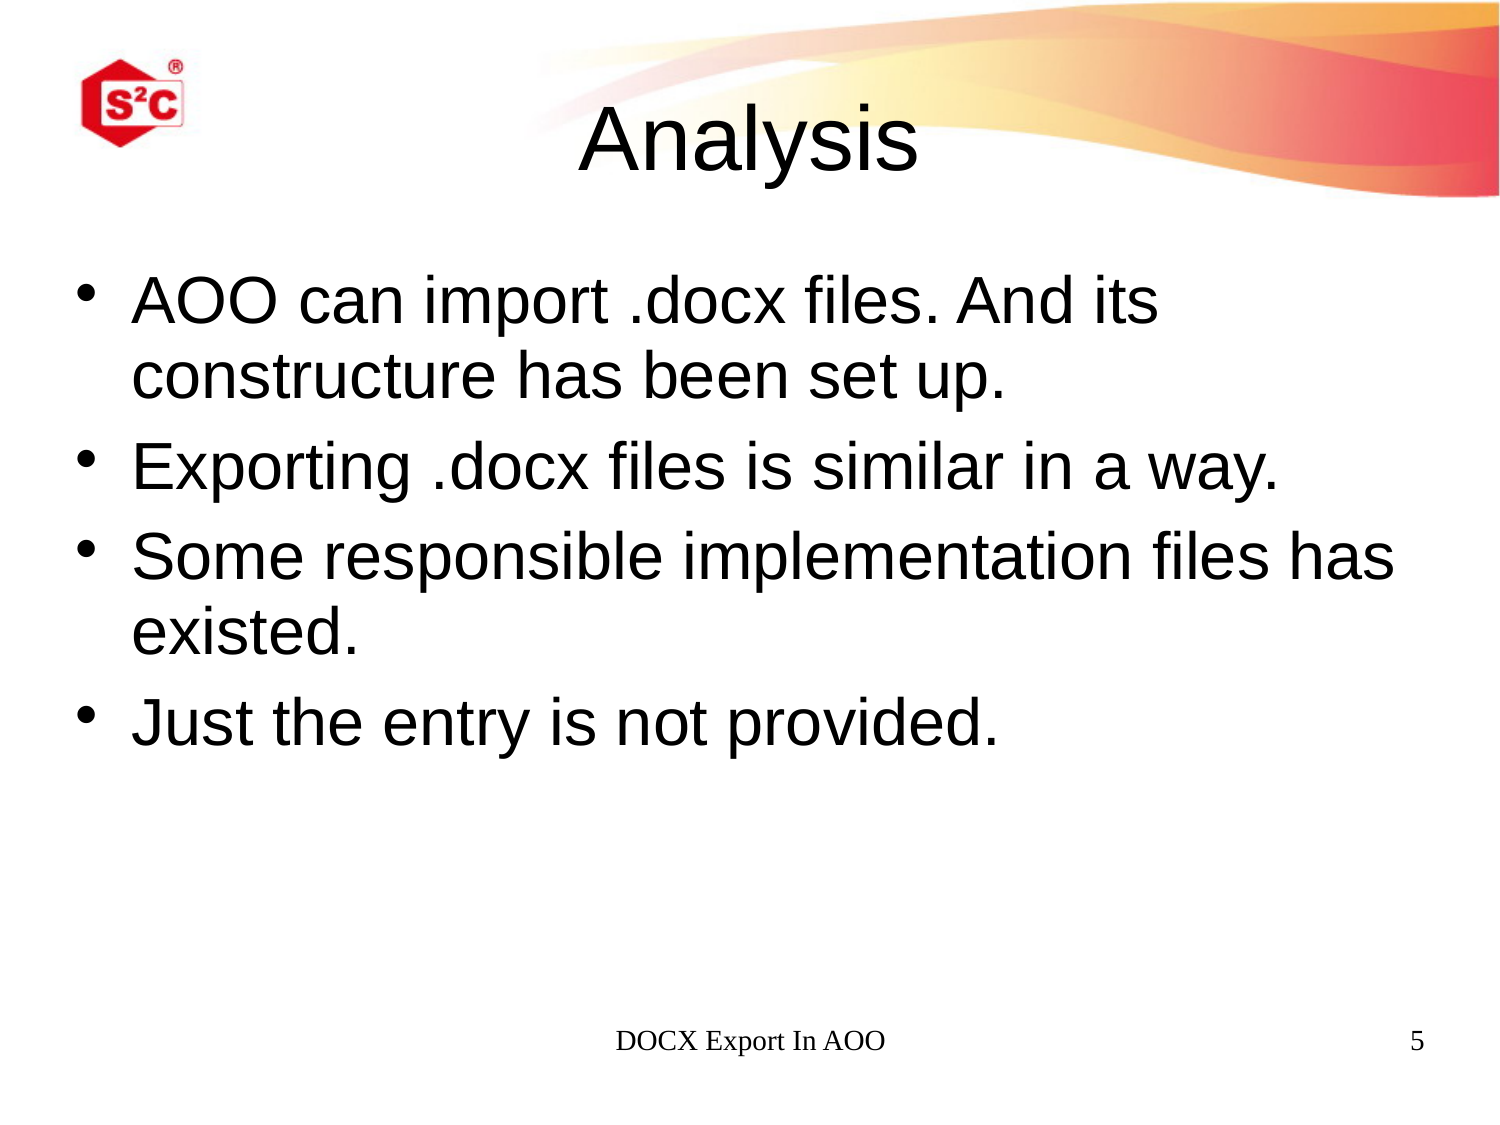

# Analysis
AOO can import .docx files. And its constructure has been set up.
Exporting .docx files is similar in a way.
Some responsible implementation files has existed.
Just the entry is not provided.
DOCX Export In AOO
5